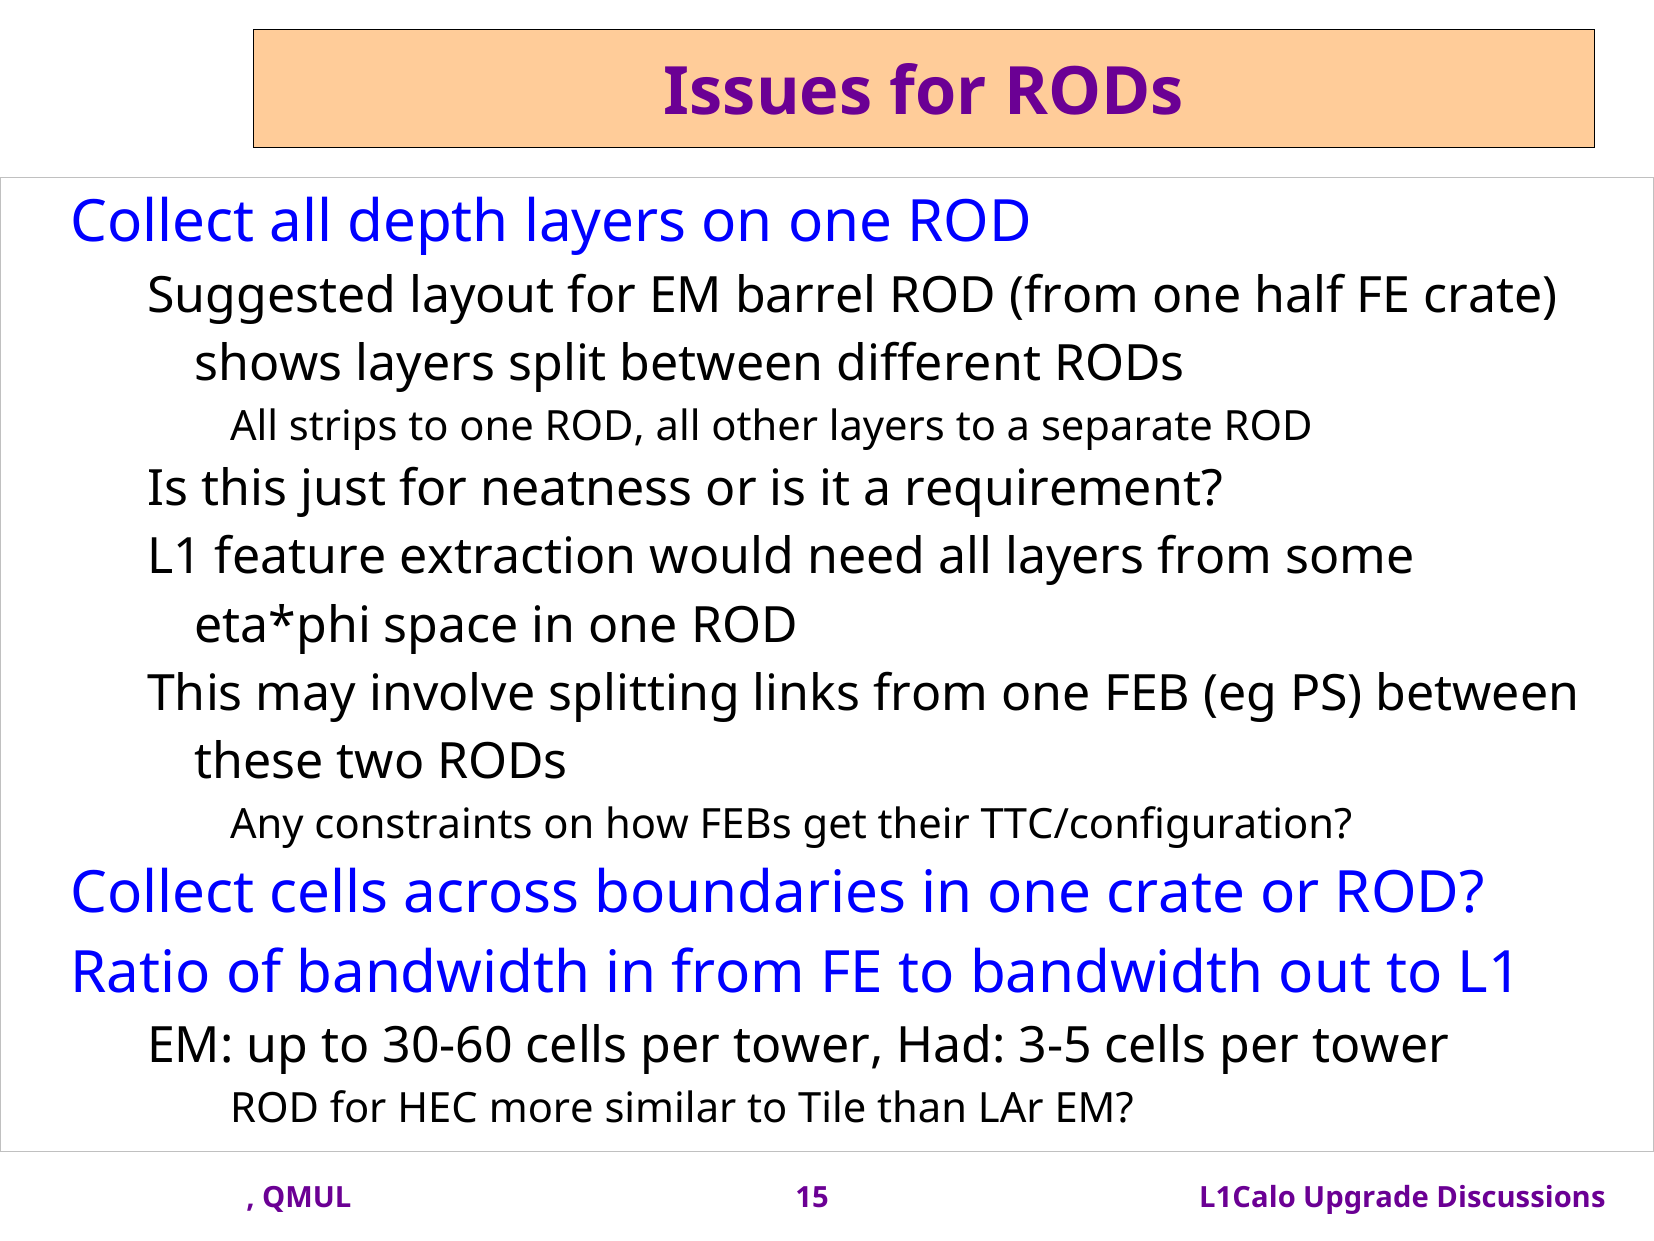

# Issues for RODs
Collect all depth layers on one ROD
Suggested layout for EM barrel ROD (from one half FE crate) shows layers split between different RODs
All strips to one ROD, all other layers to a separate ROD
Is this just for neatness or is it a requirement?
L1 feature extraction would need all layers from some eta*phi space in one ROD
This may involve splitting links from one FEB (eg PS) between these two RODs
Any constraints on how FEBs get their TTC/configuration?
Collect cells across boundaries in one crate or ROD?
Ratio of bandwidth in from FE to bandwidth out to L1
EM: up to 30-60 cells per tower, Had: 3-5 cells per tower
ROD for HEC more similar to Tile than LAr EM?